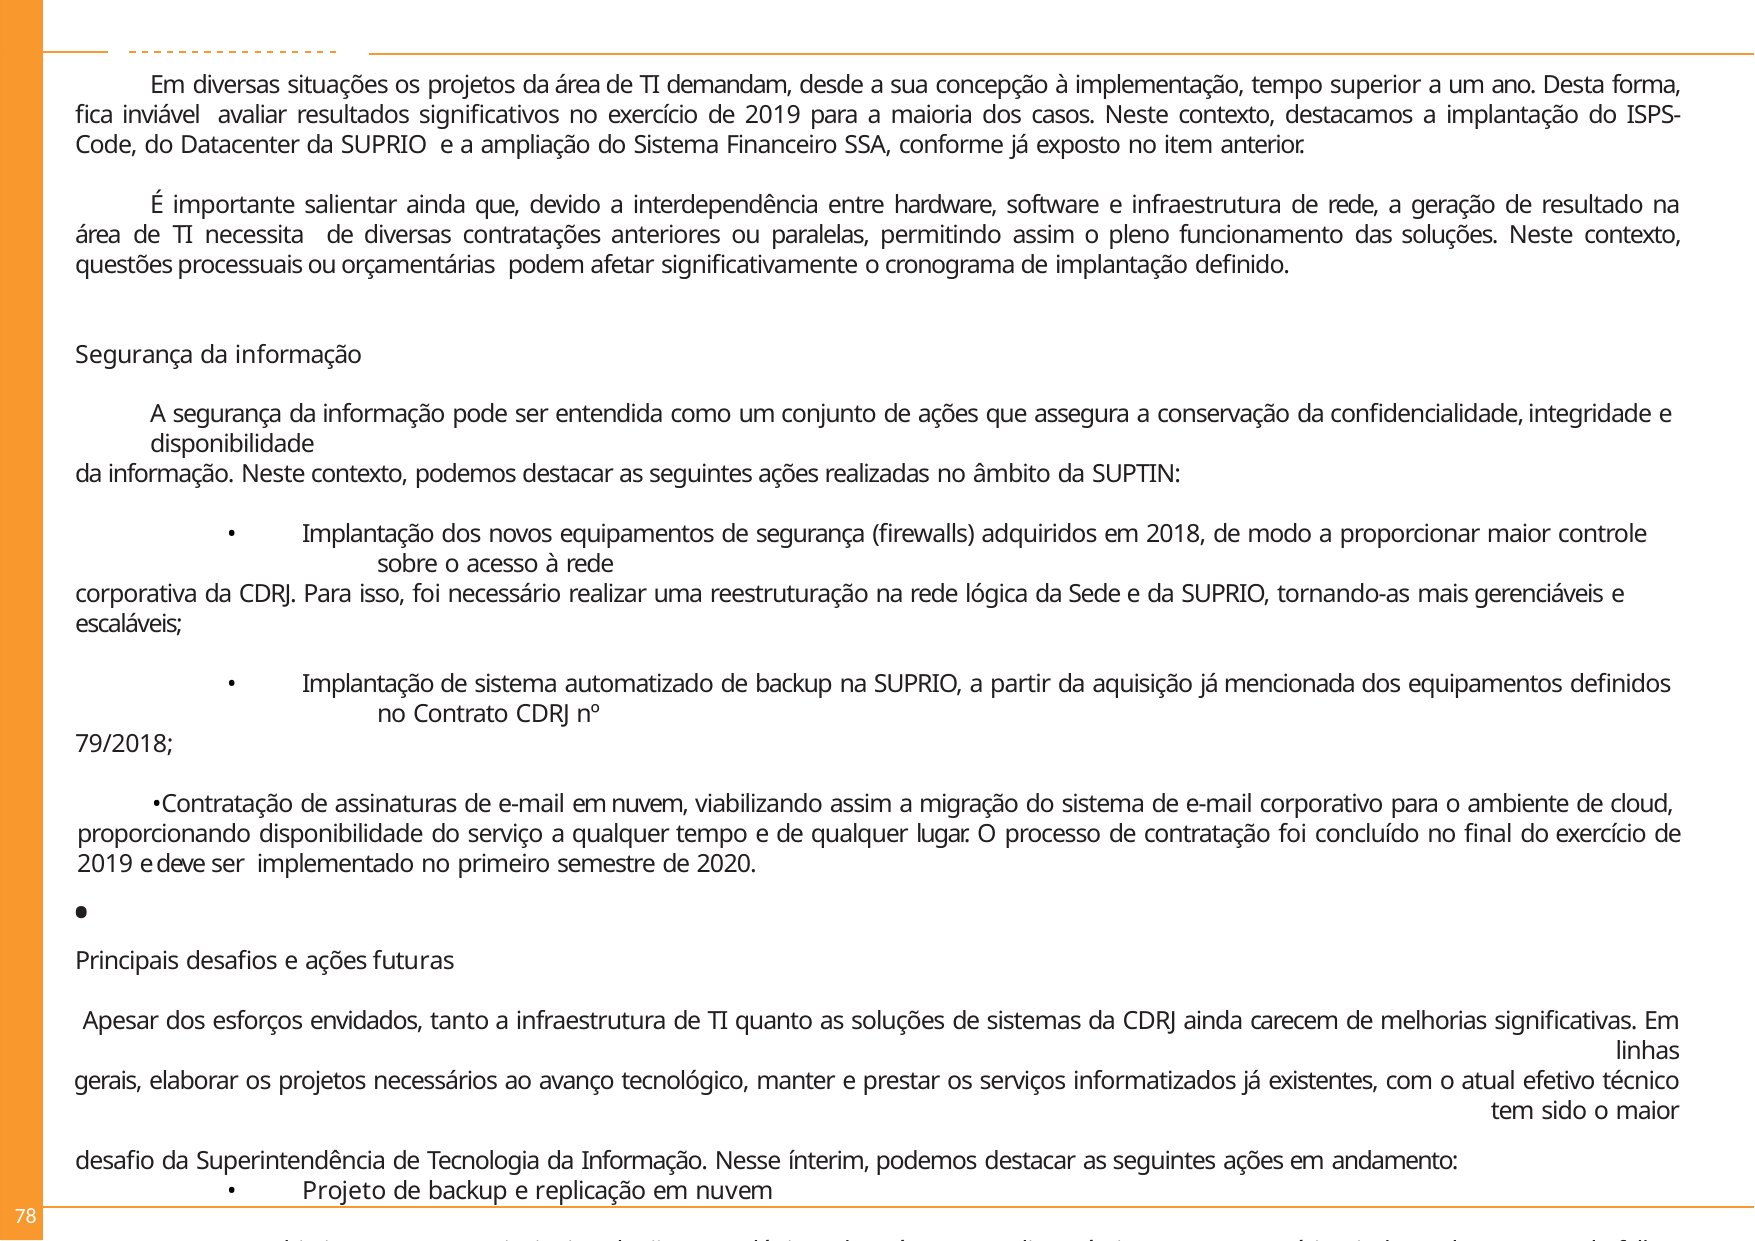

Em diversas situações os projetos da área de TI demandam, desde a sua concepção à implementação, tempo superior a um ano. Desta forma, fica inviável avaliar resultados significativos no exercício de 2019 para a maioria dos casos. Neste contexto, destacamos a implantação do ISPS-Code, do Datacenter da SUPRIO e a ampliação do Sistema Financeiro SSA, conforme já exposto no item anterior.
É importante salientar ainda que, devido a interdependência entre hardware, software e infraestrutura de rede, a geração de resultado na área de TI necessita de diversas contratações anteriores ou paralelas, permitindo assim o pleno funcionamento das soluções. Neste contexto, questões processuais ou orçamentárias podem afetar significativamente o cronograma de implantação definido.
Segurança da informação
A segurança da informação pode ser entendida como um conjunto de ações que assegura a conservação da confidencialidade, integridade e disponibilidade
da informação. Neste contexto, podemos destacar as seguintes ações realizadas no âmbito da SUPTIN:
Implantação dos novos equipamentos de segurança (firewalls) adquiridos em 2018, de modo a proporcionar maior controle sobre o acesso à rede
corporativa da CDRJ. Para isso, foi necessário realizar uma reestruturação na rede lógica da Sede e da SUPRIO, tornando-as mais gerenciáveis e escaláveis;
Implantação de sistema automatizado de backup na SUPRIO, a partir da aquisição já mencionada dos equipamentos definidos no Contrato CDRJ nº
79/2018;
Contratação de assinaturas de e-mail em nuvem, viabilizando assim a migração do sistema de e-mail corporativo para o ambiente de cloud, proporcionando disponibilidade do serviço a qualquer tempo e de qualquer lugar. O processo de contratação foi concluído no final do exercício de 2019 e deve ser implementado no primeiro semestre de 2020.
Principais desafios e ações futuras
Apesar dos esforços envidados, tanto a infraestrutura de TI quanto as soluções de sistemas da CDRJ ainda carecem de melhorias significativas. Em linhas
gerais, elaborar os projetos necessários ao avanço tecnológico, manter e prestar os serviços informatizados já existentes, com o atual efetivo técnico tem sido o maior
desafio da Superintendência de Tecnologia da Informação. Nesse ínterim, podemos destacar as seguintes ações em andamento:
Projeto de backup e replicação em nuvem
Tem como objetivo manter as principais soluções tecnológicas de TI íntegras e disponíveis para seus usuários, independentemente de falhas técnicas do ambiente interno.
78